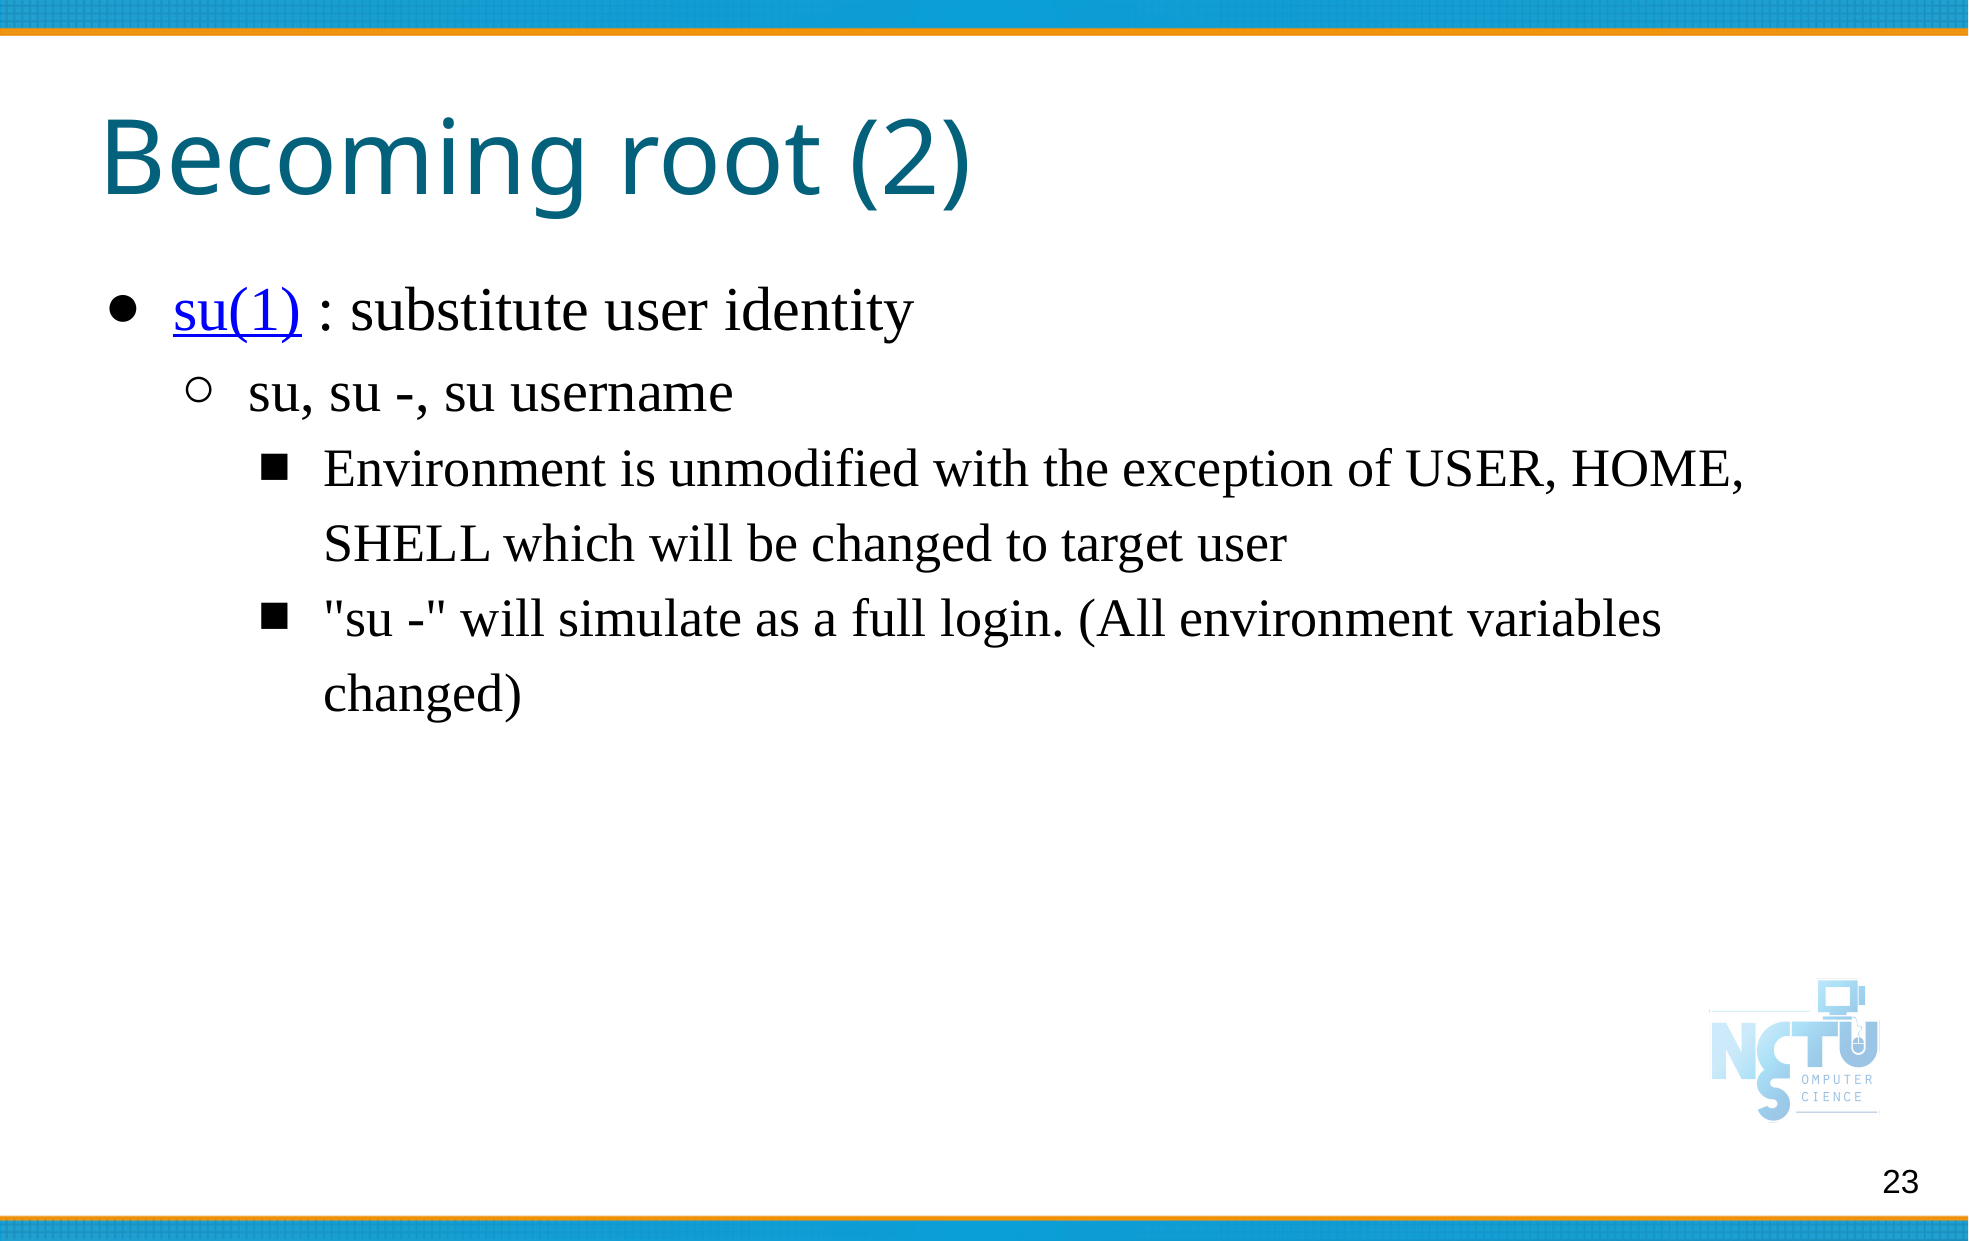

# Becoming root (2)
su(1) : substitute user identity
su, su -, su username
Environment is unmodified with the exception of USER, HOME, SHELL which will be changed to target user
"su -" will simulate as a full login. (All environment variables changed)